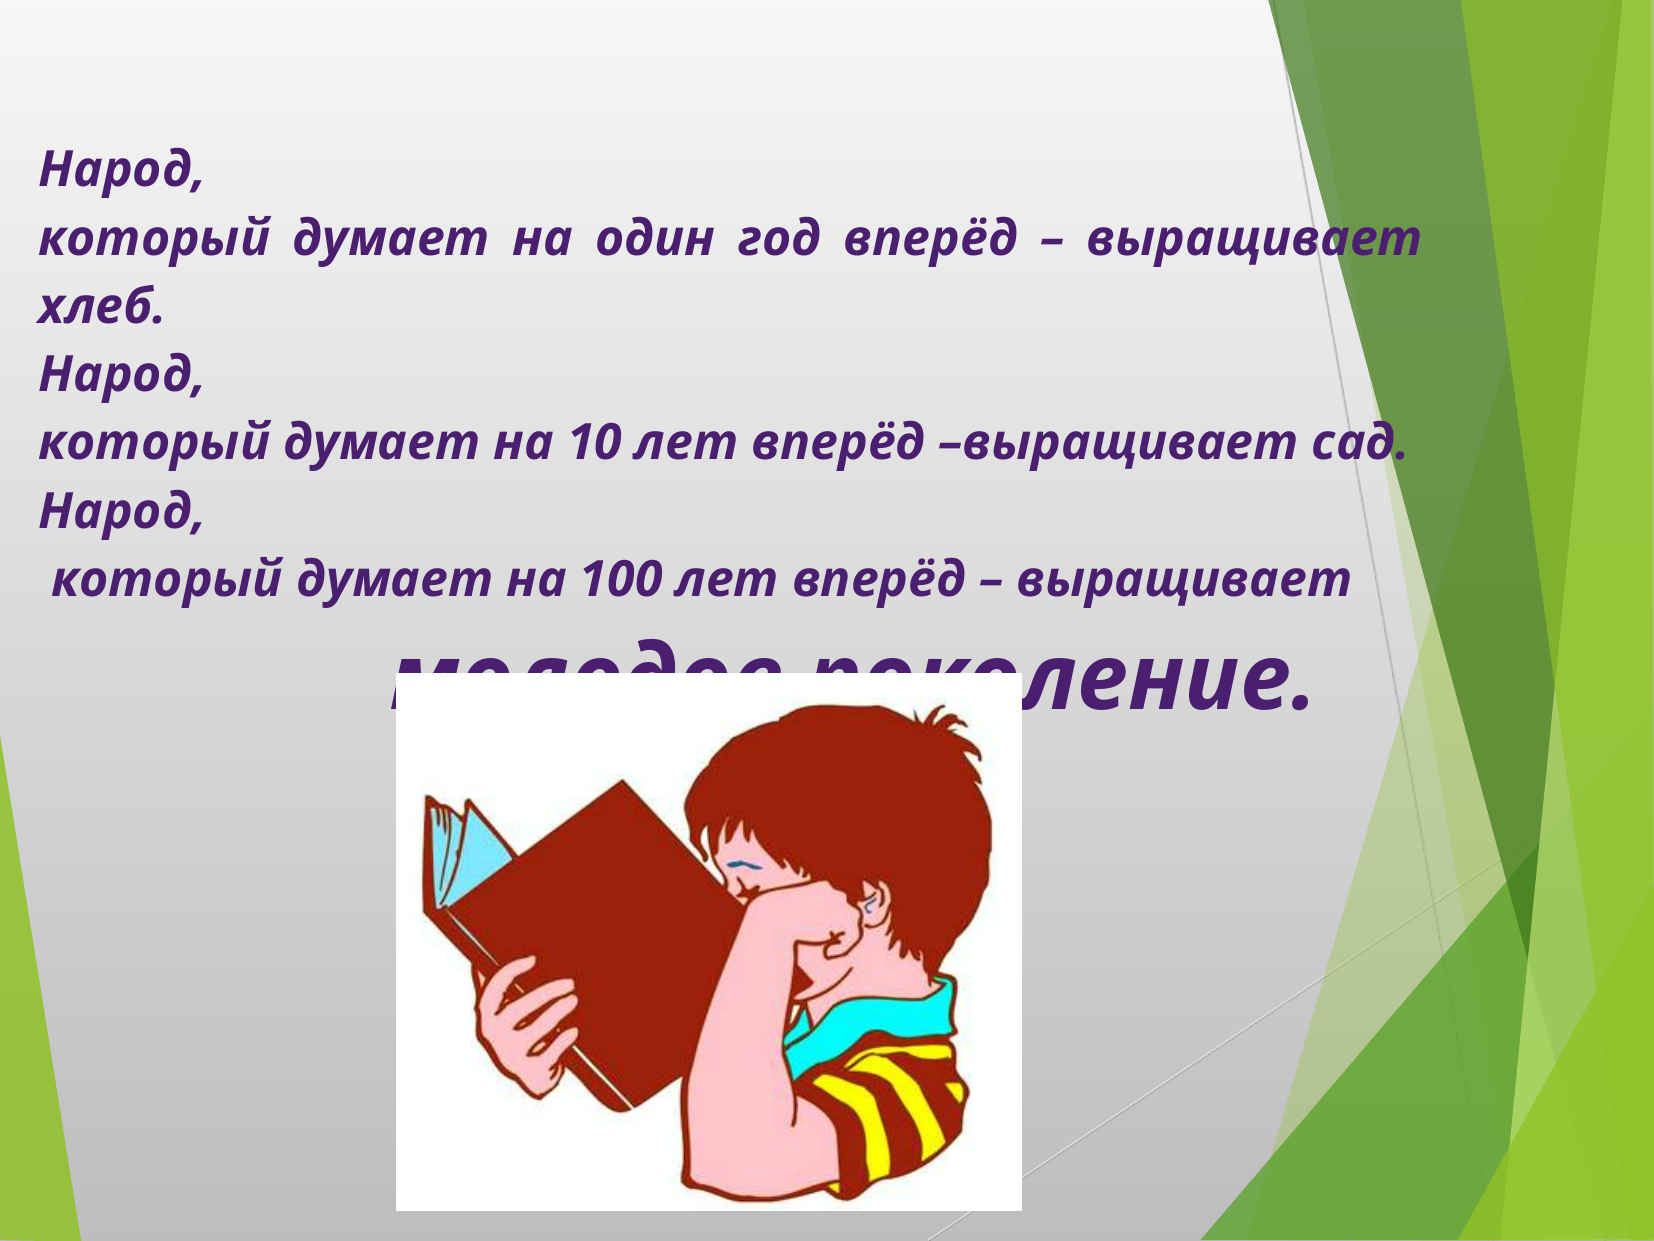

Народ,
который думает на один год вперёд – выращивает хлеб.
Народ,
который думает на 10 лет вперёд –выращивает сад.
Народ,
 который думает на 100 лет вперёд – выращивает
 молодое поколение.